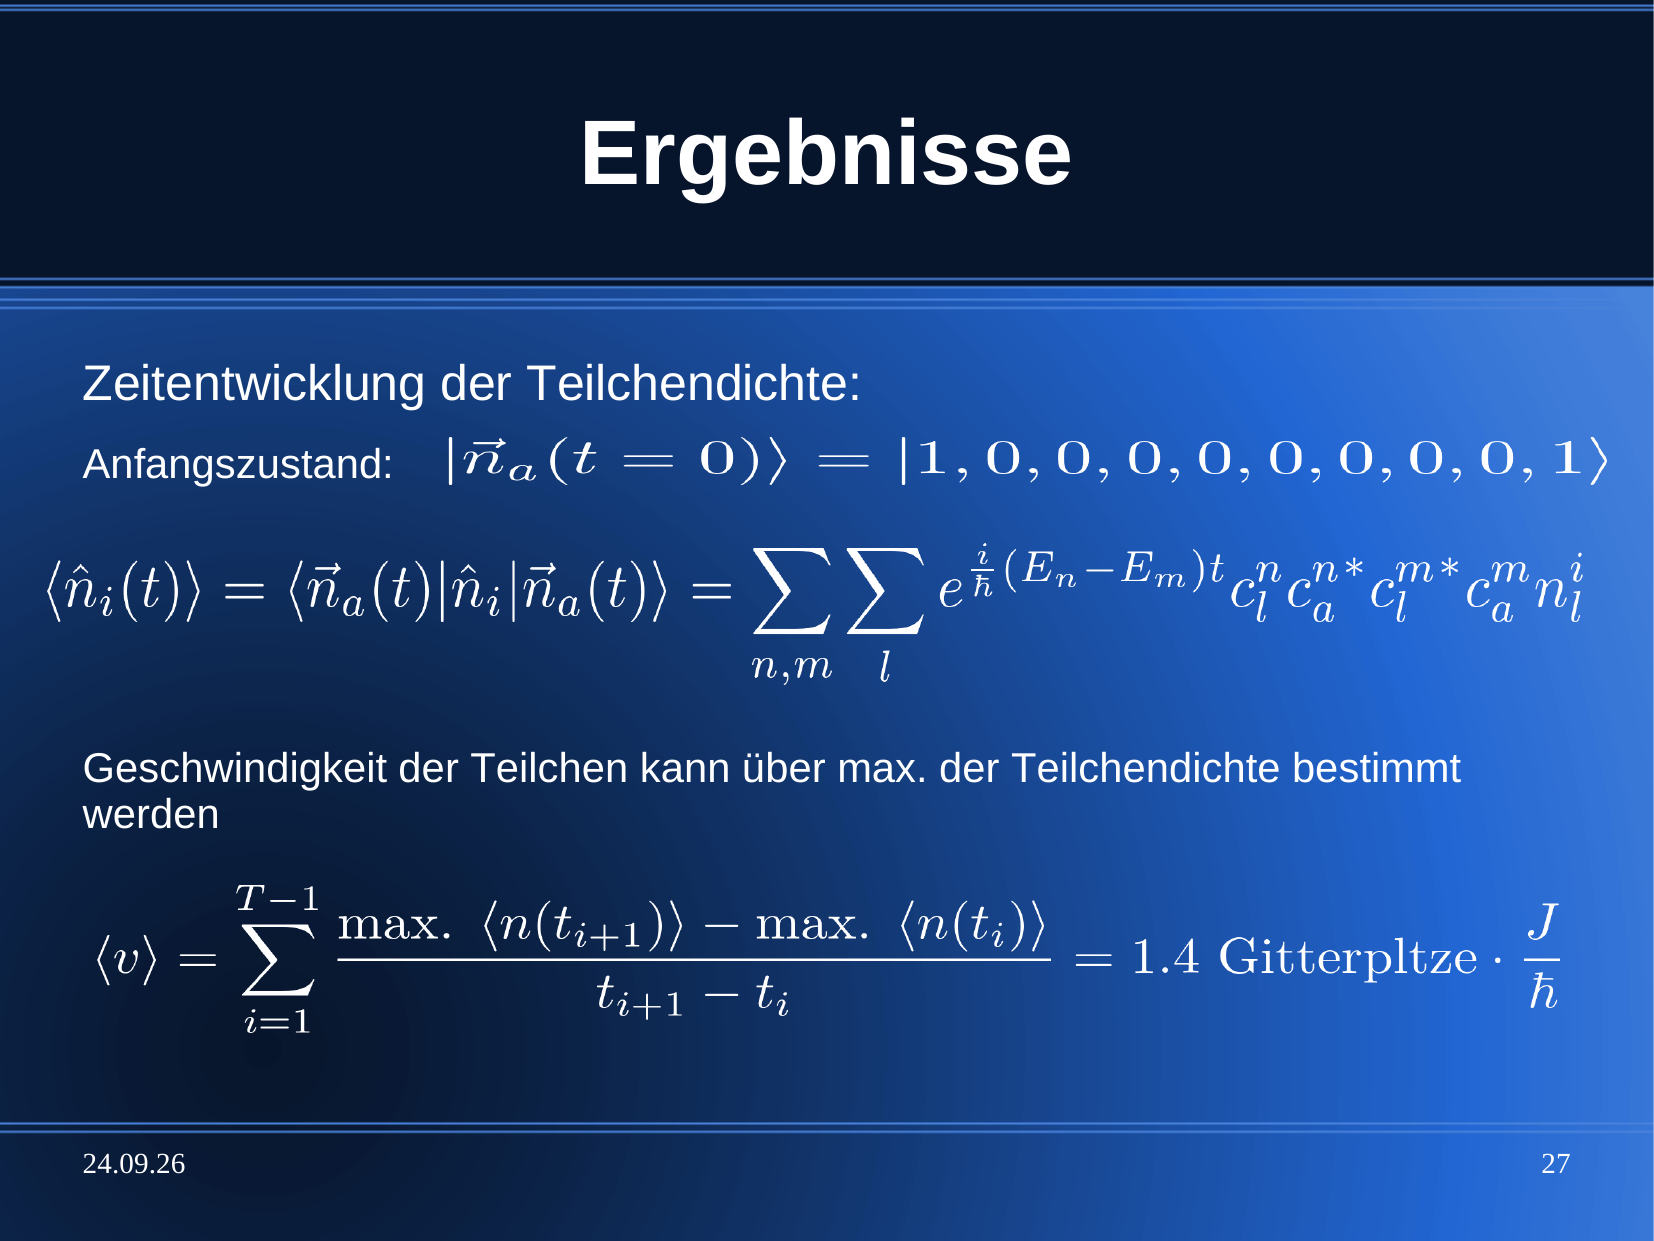

# Ergebnisse
Zeitentwicklung der Teilchendichte:
Anfangszustand:
Geschwindigkeit der Teilchen kann über max. der Teilchendichte bestimmt werden
27